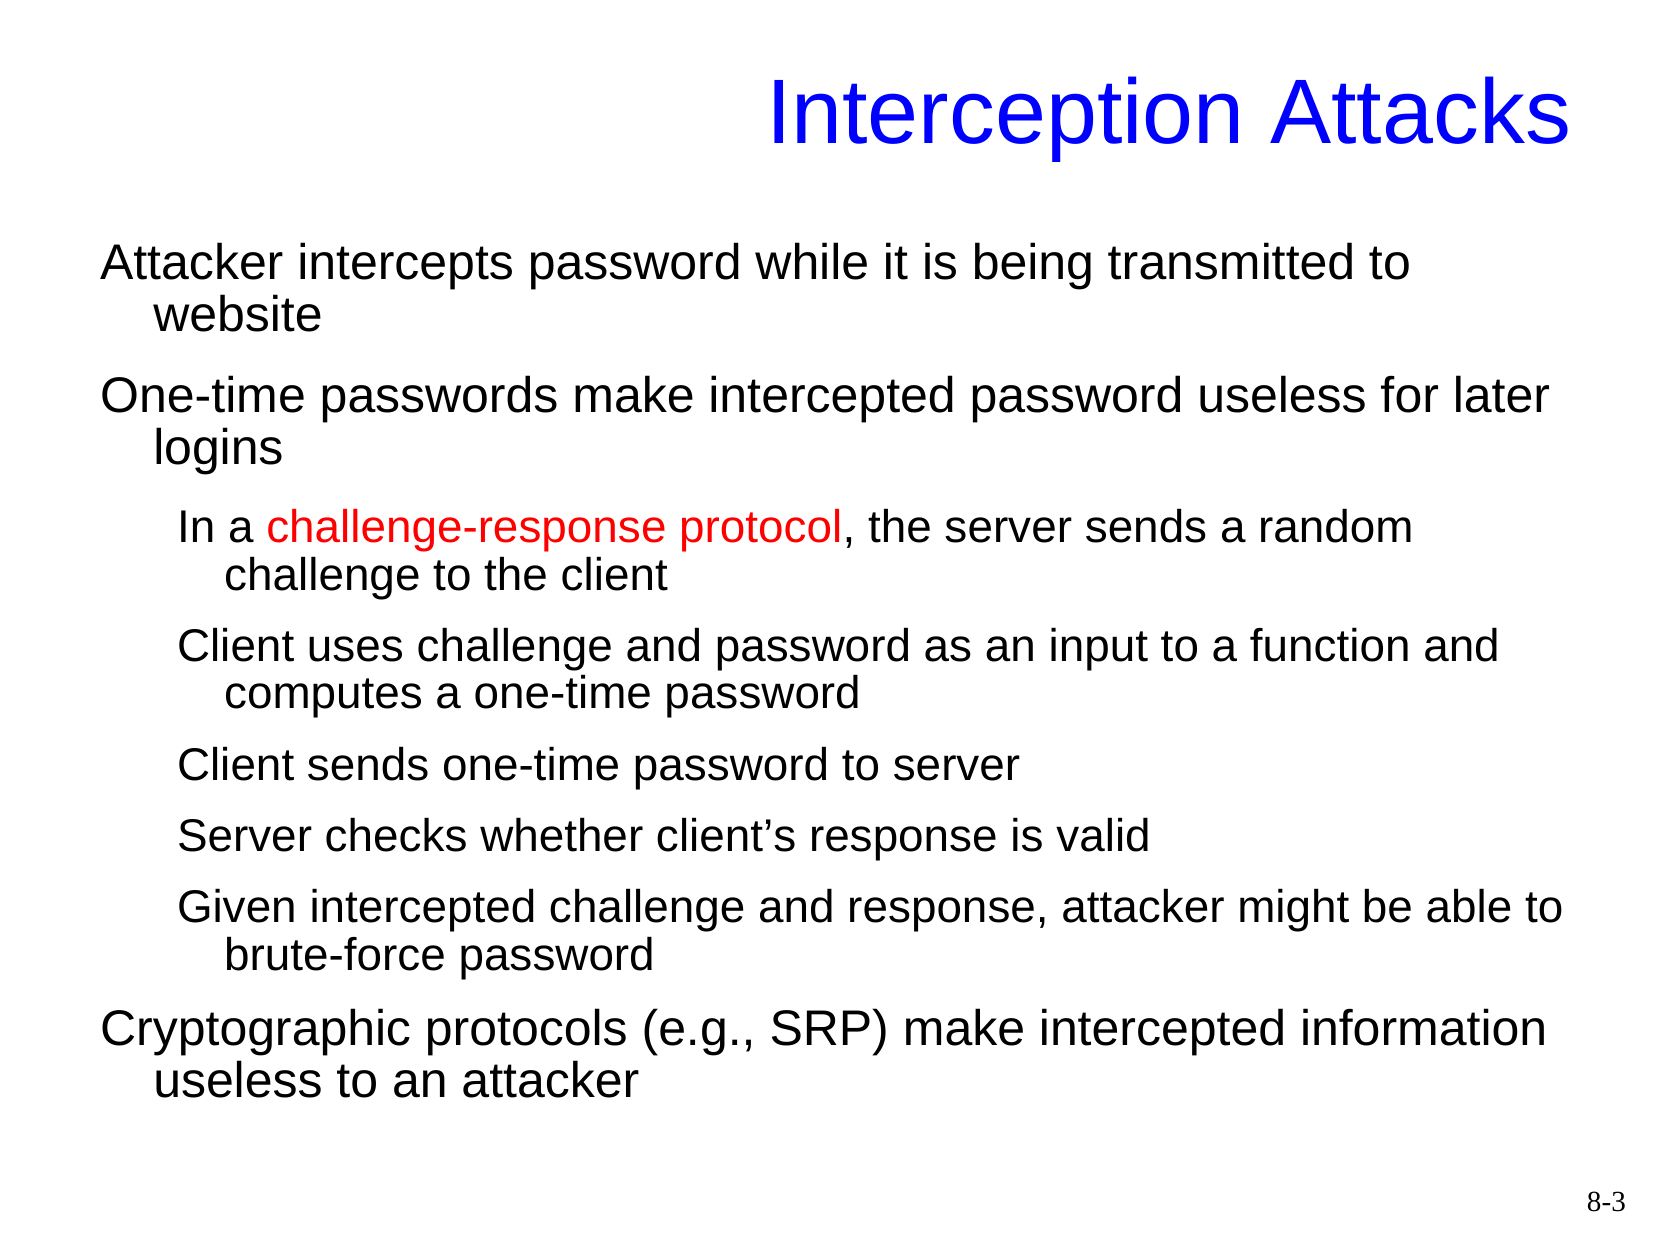

# Interception Attacks
Attacker intercepts password while it is being transmitted to website
One-time passwords make intercepted password useless for later logins
In a challenge-response protocol, the server sends a random challenge to the client
Client uses challenge and password as an input to a function and computes a one-time password
Client sends one-time password to server
Server checks whether client’s response is valid
Given intercepted challenge and response, attacker might be able to brute-force password
Cryptographic protocols (e.g., SRP) make intercepted information useless to an attacker